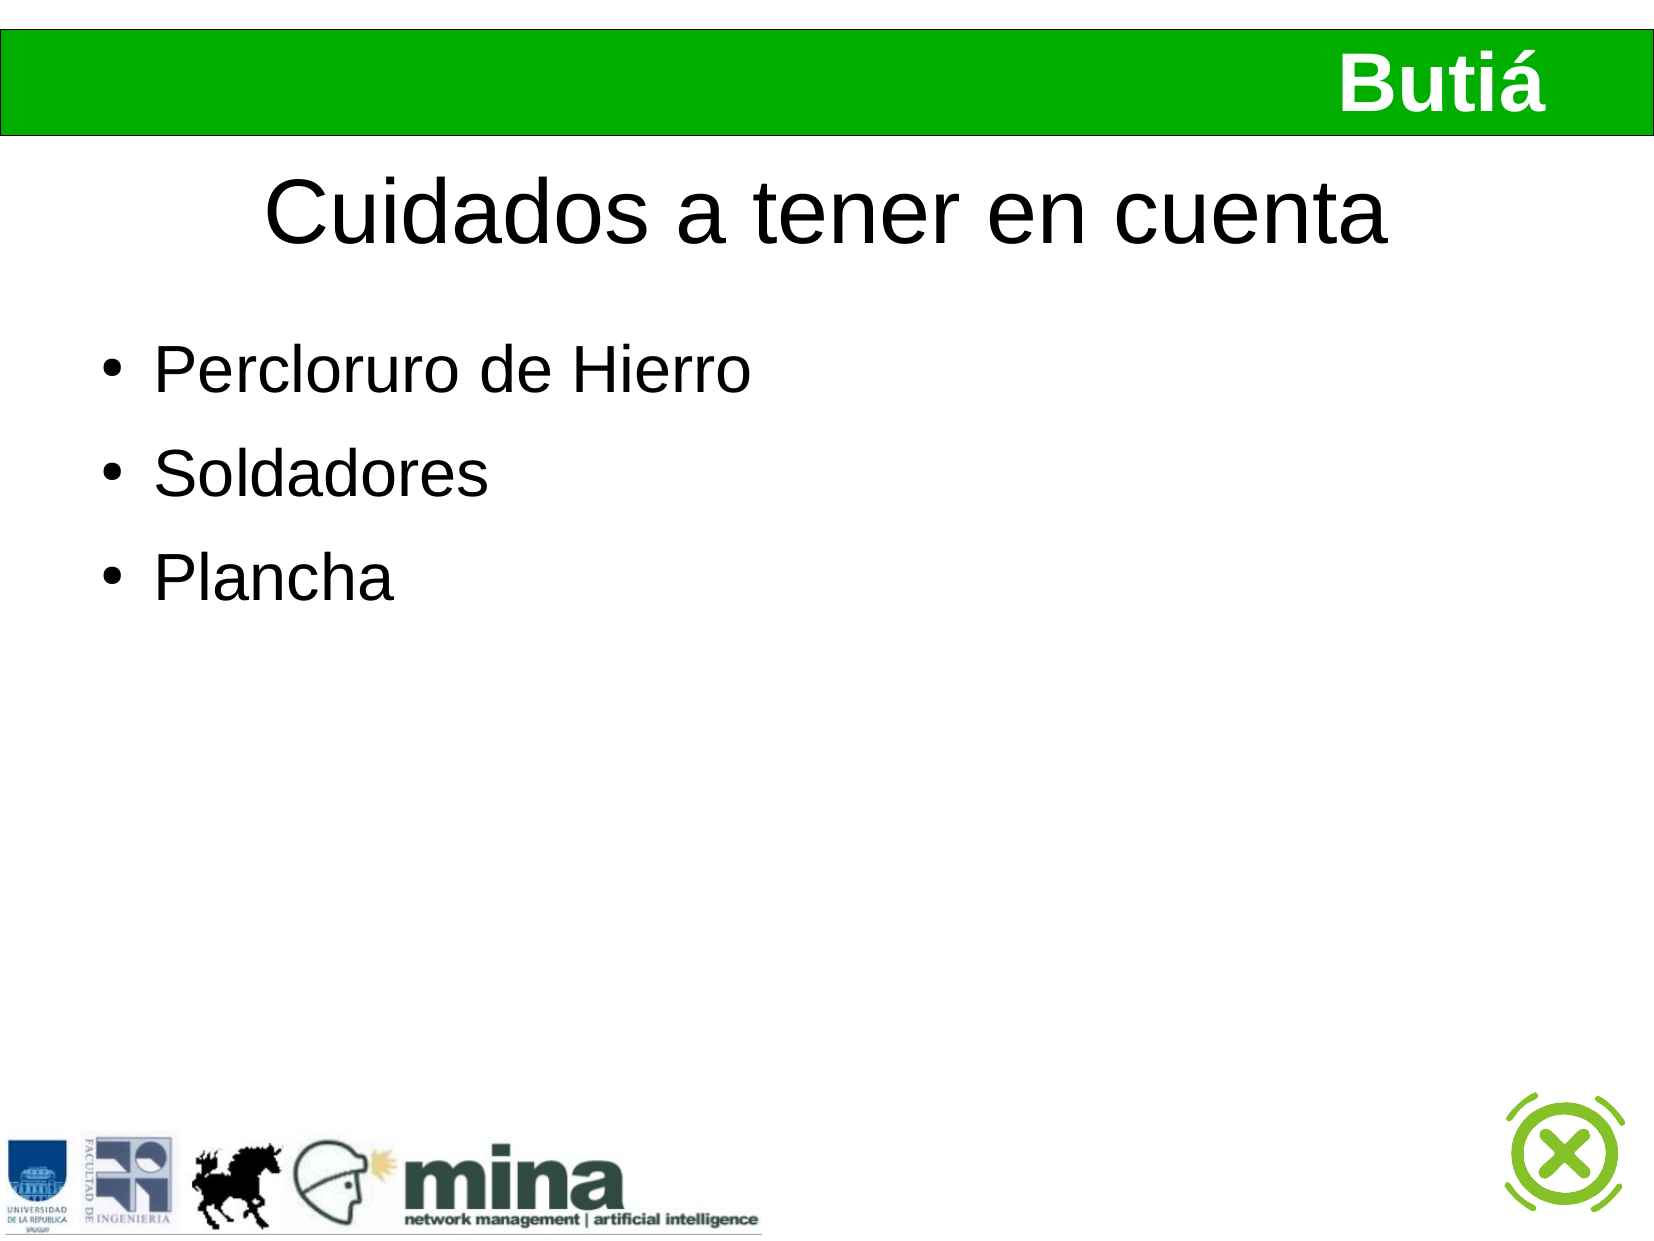

# Cuidados a tener en cuenta
Percloruro de Hierro
Soldadores
Plancha